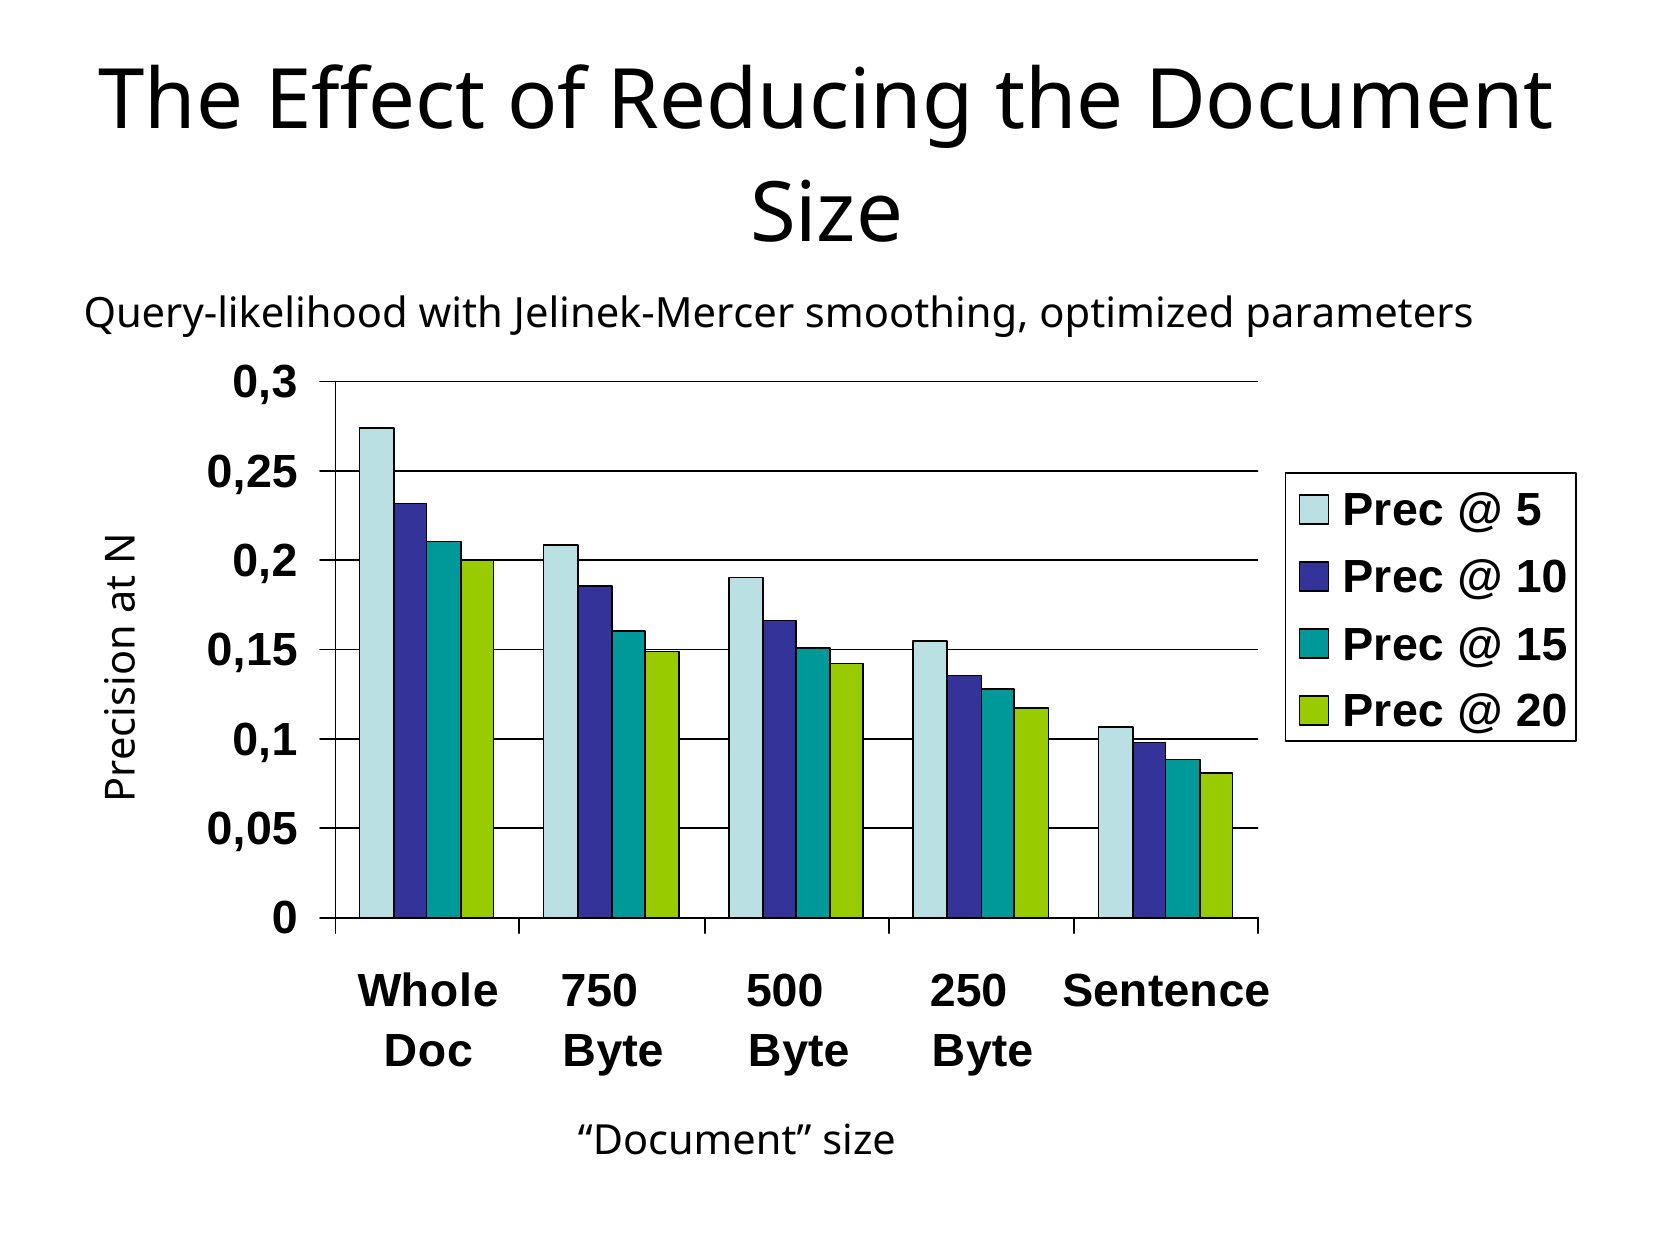

# The Effect of Reducing the Document Size
Query-likelihood with Jelinek-Mercer smoothing, optimized parameters
Precision at N
“Document” size